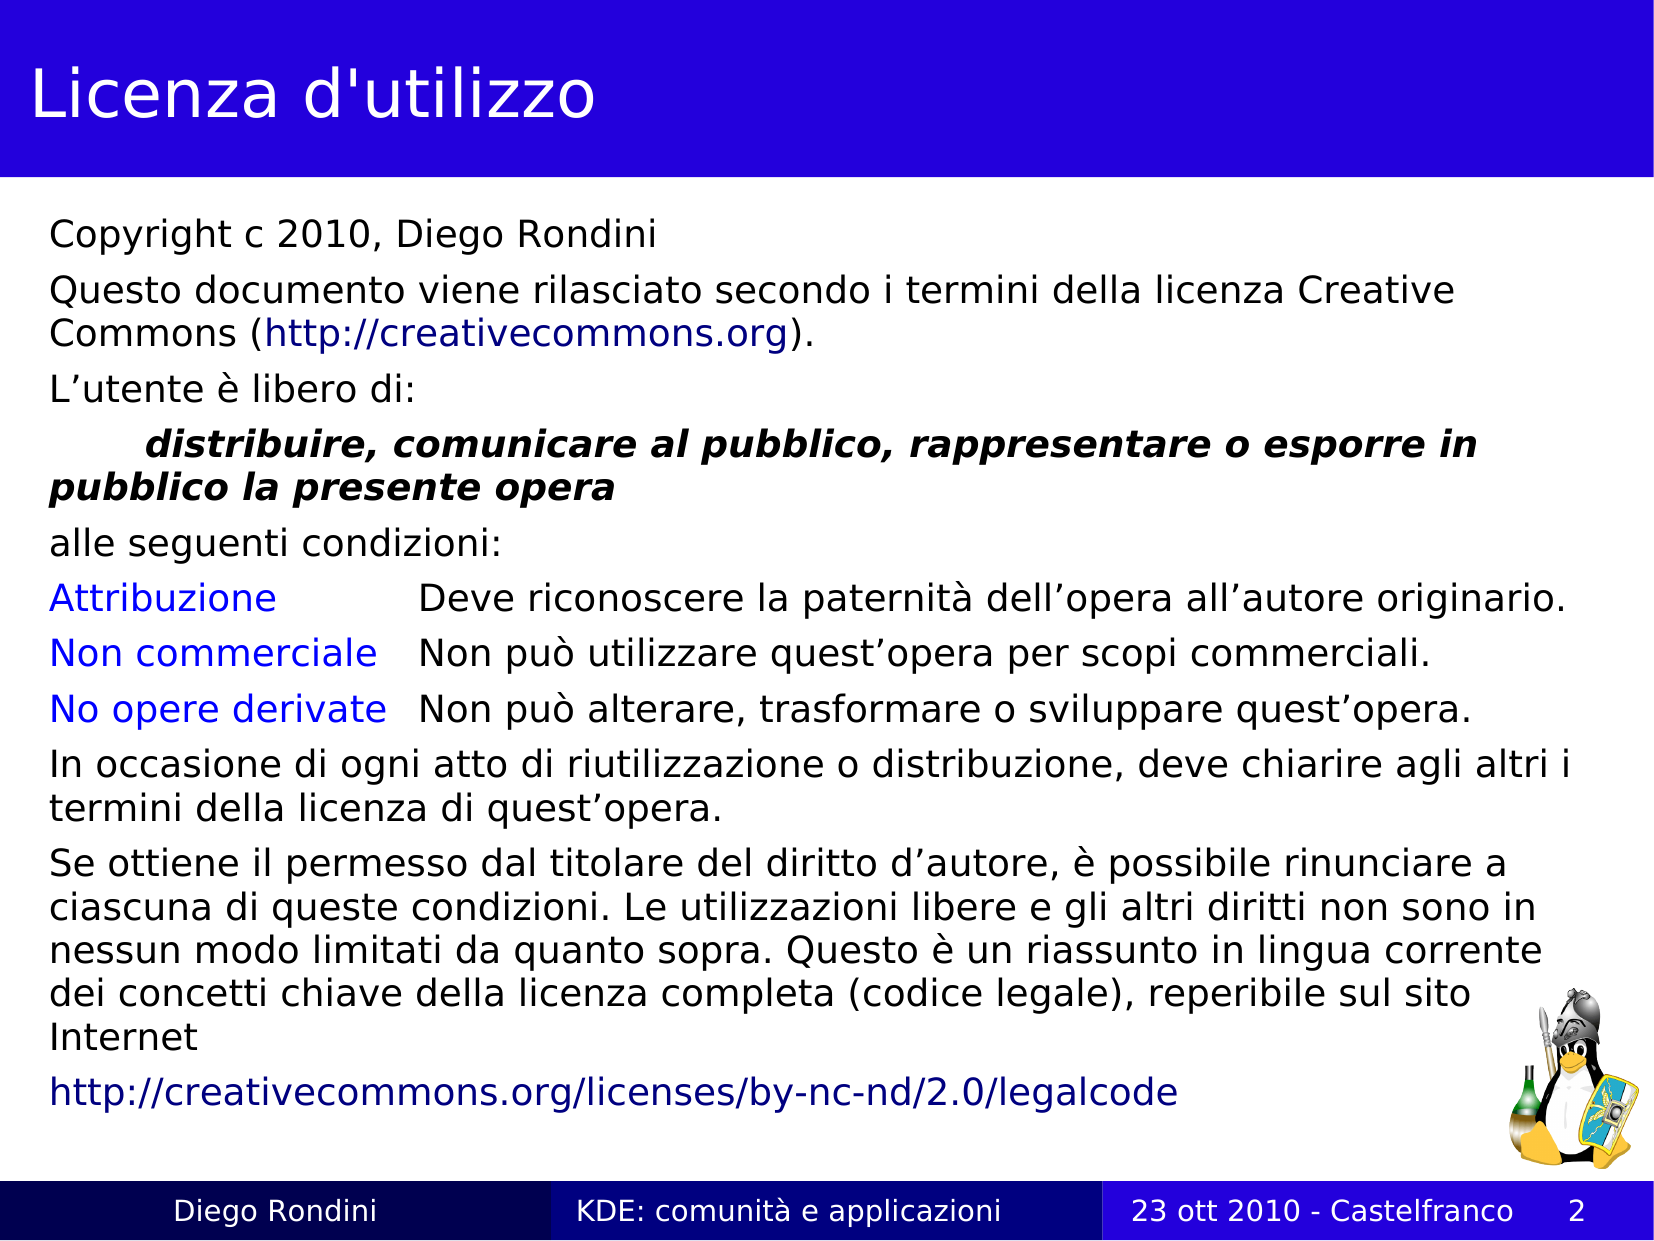

# Licenza d'utilizzo
Copyright c 2010, Diego Rondini
Questo documento viene rilasciato secondo i termini della licenza Creative Commons (http://creativecommons.org).
L’utente è libero di:
 distribuire, comunicare al pubblico, rappresentare o esporre in pubblico la presente opera
alle seguenti condizioni:
Attribuzione		Deve riconoscere la paternità dell’opera all’autore originario.
Non commerciale 	Non può utilizzare quest’opera per scopi commerciali.
No opere derivate 	Non può alterare, trasformare o sviluppare quest’opera.
In occasione di ogni atto di riutilizzazione o distribuzione, deve chiarire agli altri i termini della licenza di quest’opera.
Se ottiene il permesso dal titolare del diritto d’autore, è possibile rinunciare a ciascuna di queste condizioni. Le utilizzazioni libere e gli altri diritti non sono in nessun modo limitati da quanto sopra. Questo è un riassunto in lingua corrente dei concetti chiave della licenza completa (codice legale), reperibile sul sito Internet
http://creativecommons.org/licenses/by-nc-nd/2.0/legalcode